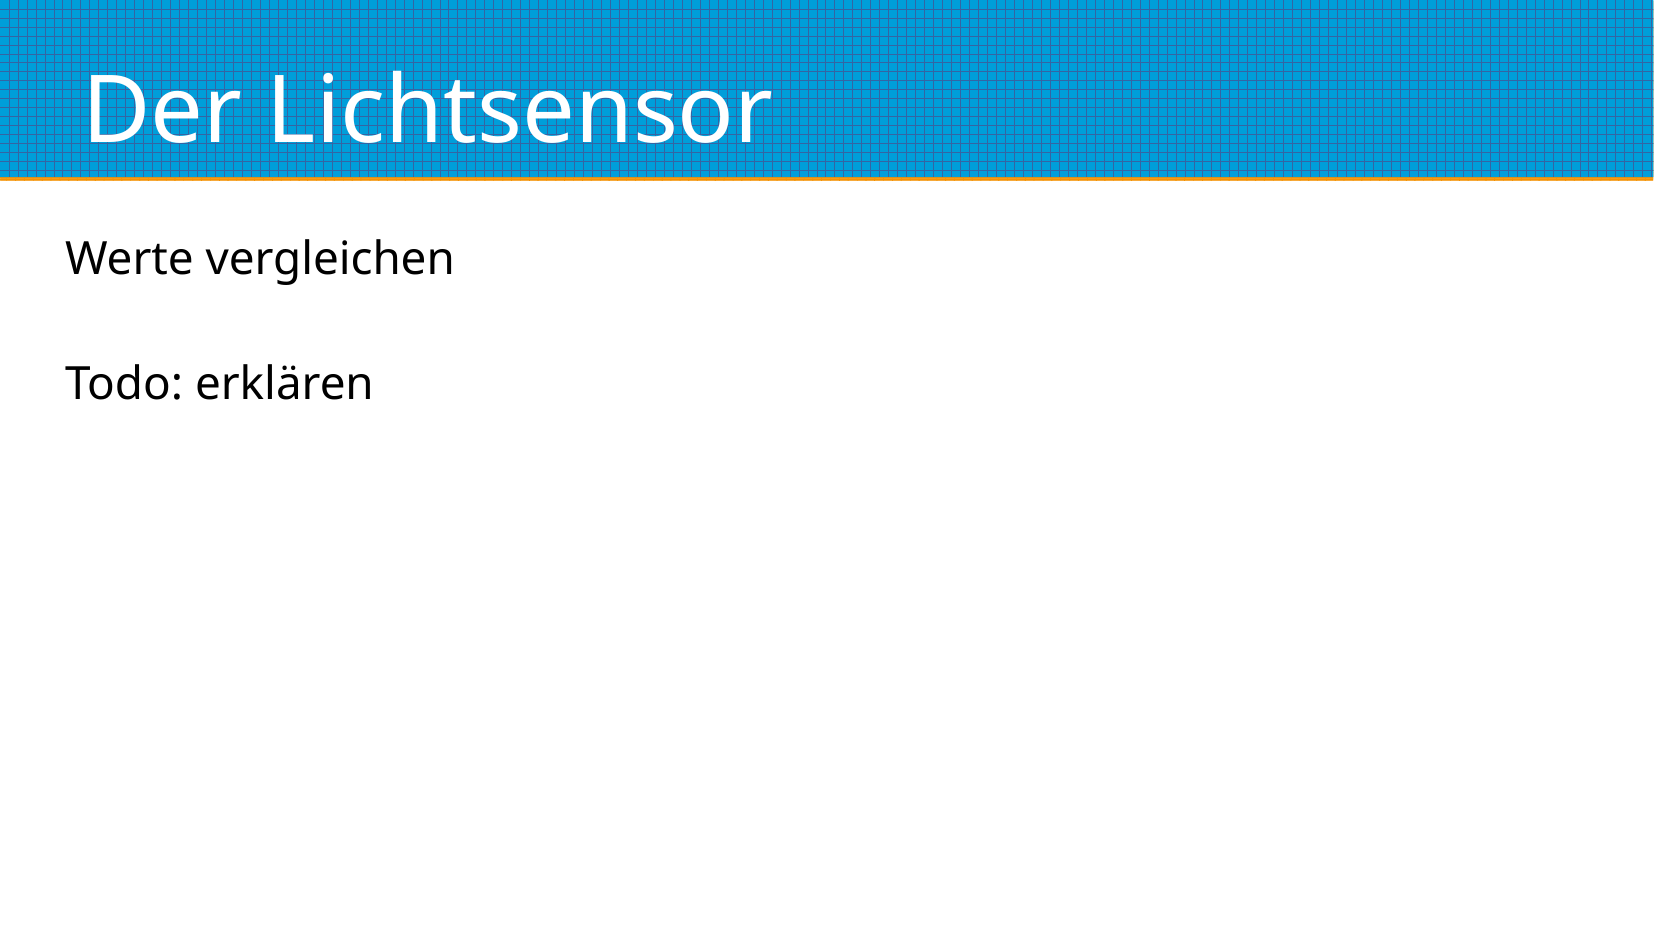

# Der Lichtsensor
Werte vergleichen
Todo: erklären